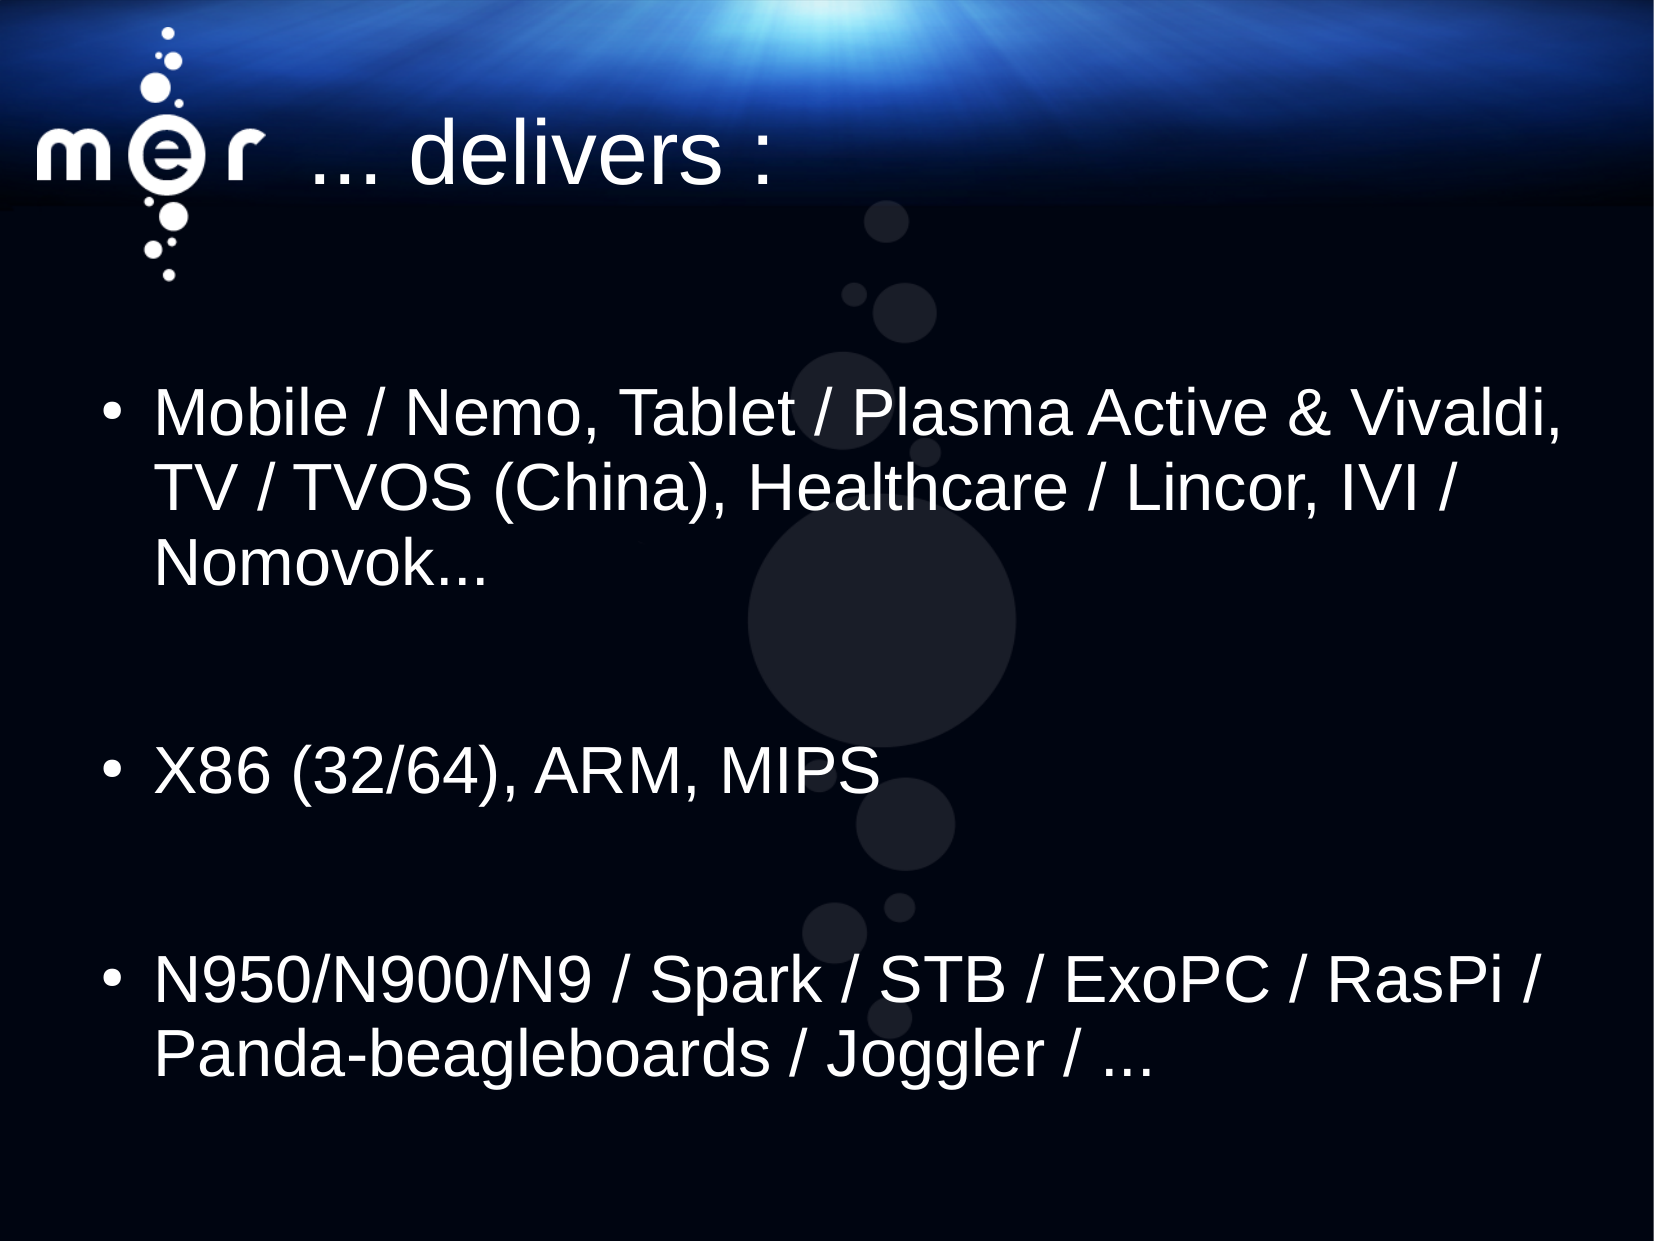

# ... delivers :
Mobile / Nemo, Tablet / Plasma Active & Vivaldi, TV / TVOS (China), Healthcare / Lincor, IVI / Nomovok...
X86 (32/64), ARM, MIPS
N950/N900/N9 / Spark / STB / ExoPC / RasPi / Panda-beagleboards / Joggler / ...